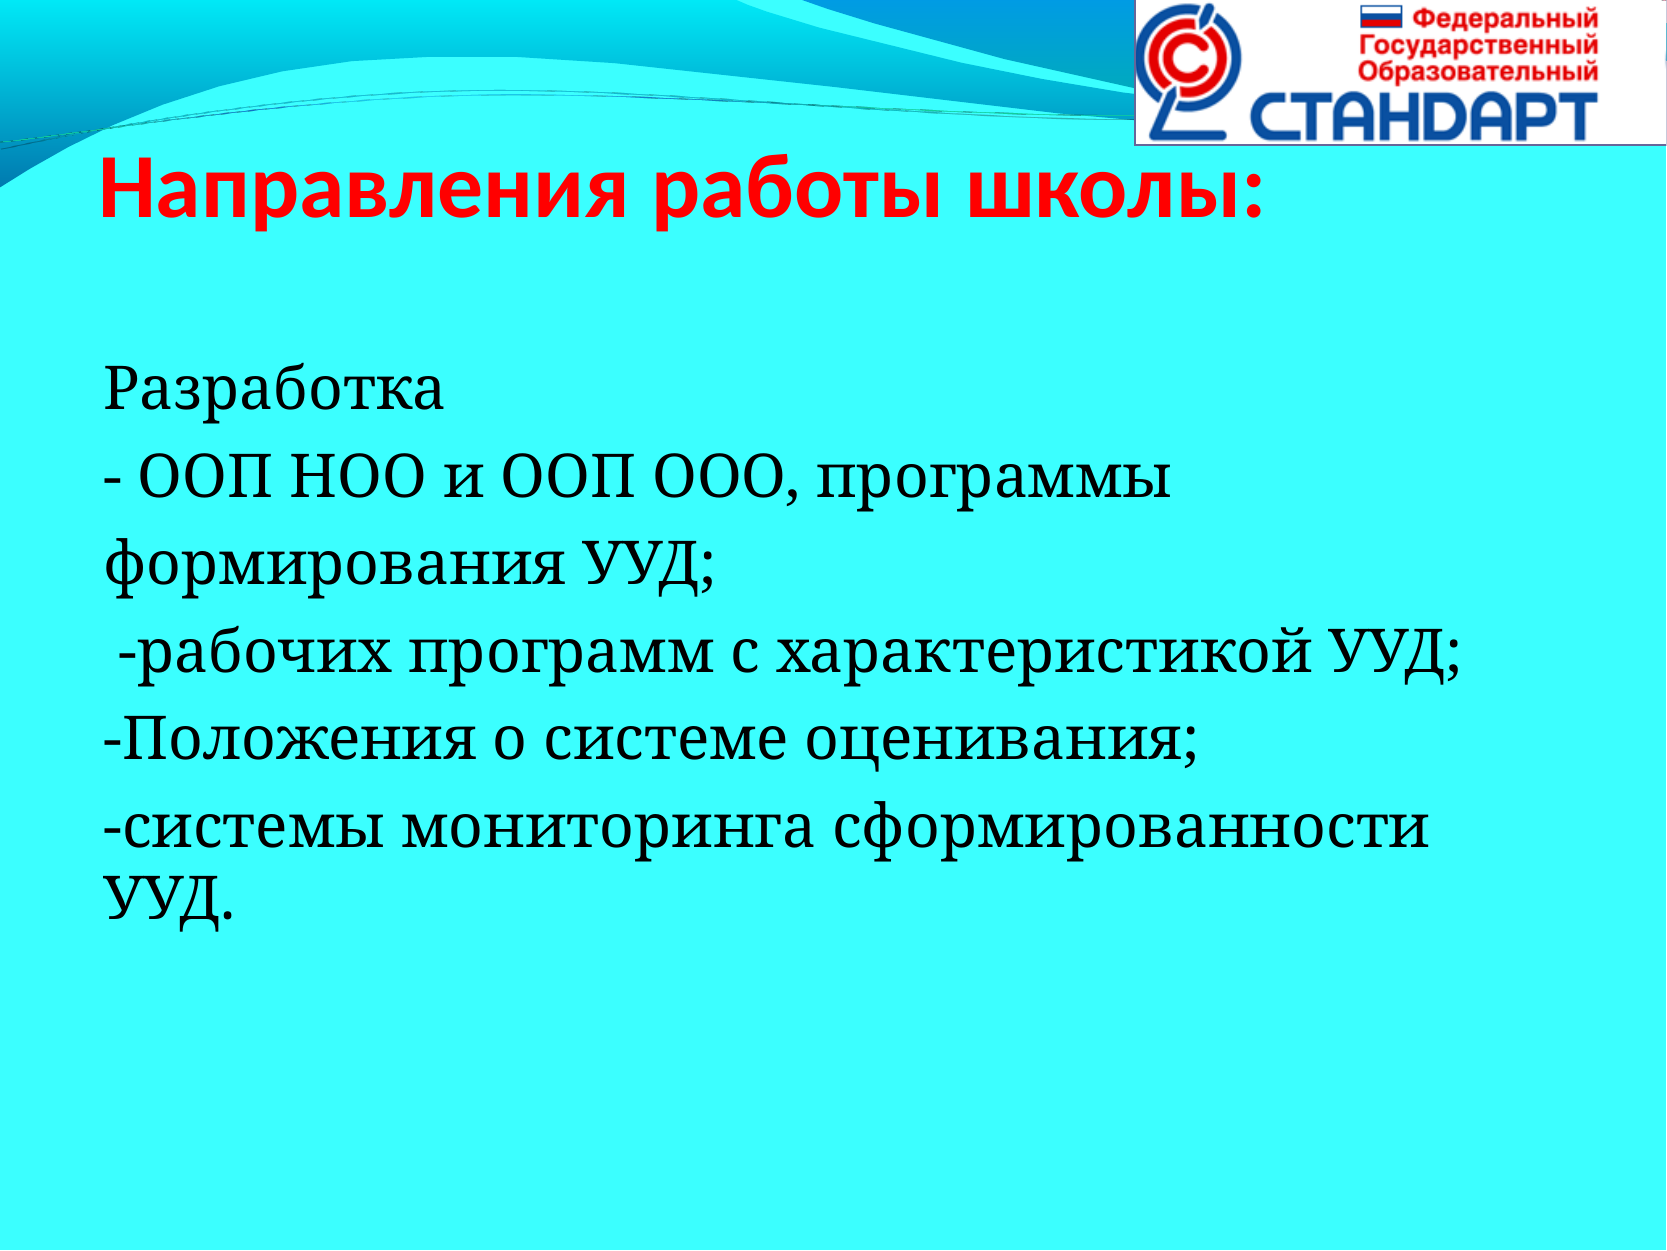

# Направления работы школы:
Разработка
- ООП НОО и ООП ООО, программы
формирования УУД;
 -рабочих программ с характеристикой УУД;
-Положения о системе оценивания;
-системы мониторинга сформированности УУД.